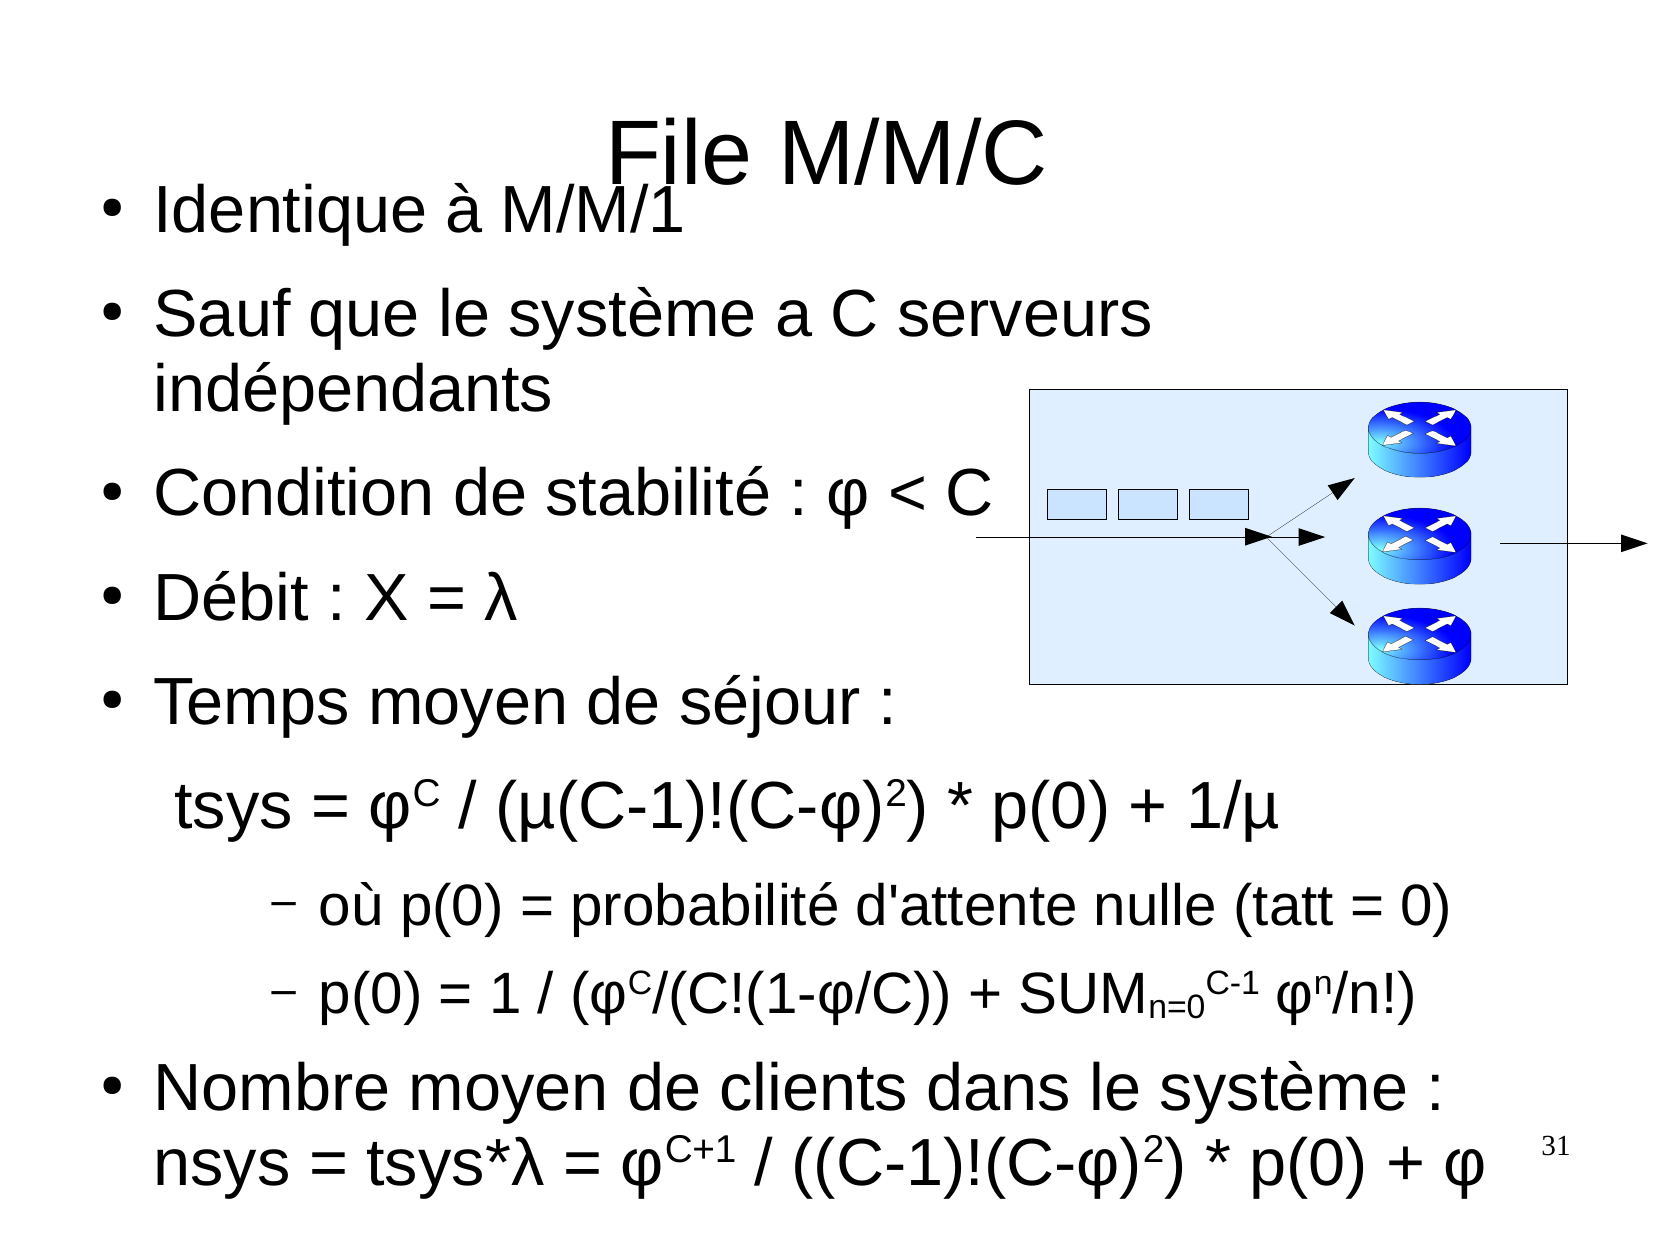

# File M/M/C
Identique à M/M/1
Sauf que le système a C serveurs indépendants
Condition de stabilité : φ < C
Débit : X = λ
Temps moyen de séjour :
 tsys = φC / (µ(C-1)!(C-φ)2) * p(0) + 1/µ
où p(0) = probabilité d'attente nulle (tatt = 0)
p(0) = 1 / (φC/(C!(1-φ/C)) + SUMn=0C-1 φn/n!)
Nombre moyen de clients dans le système : nsys = tsys*λ = φC+1 / ((C-1)!(C-φ)2) * p(0) + φ
31